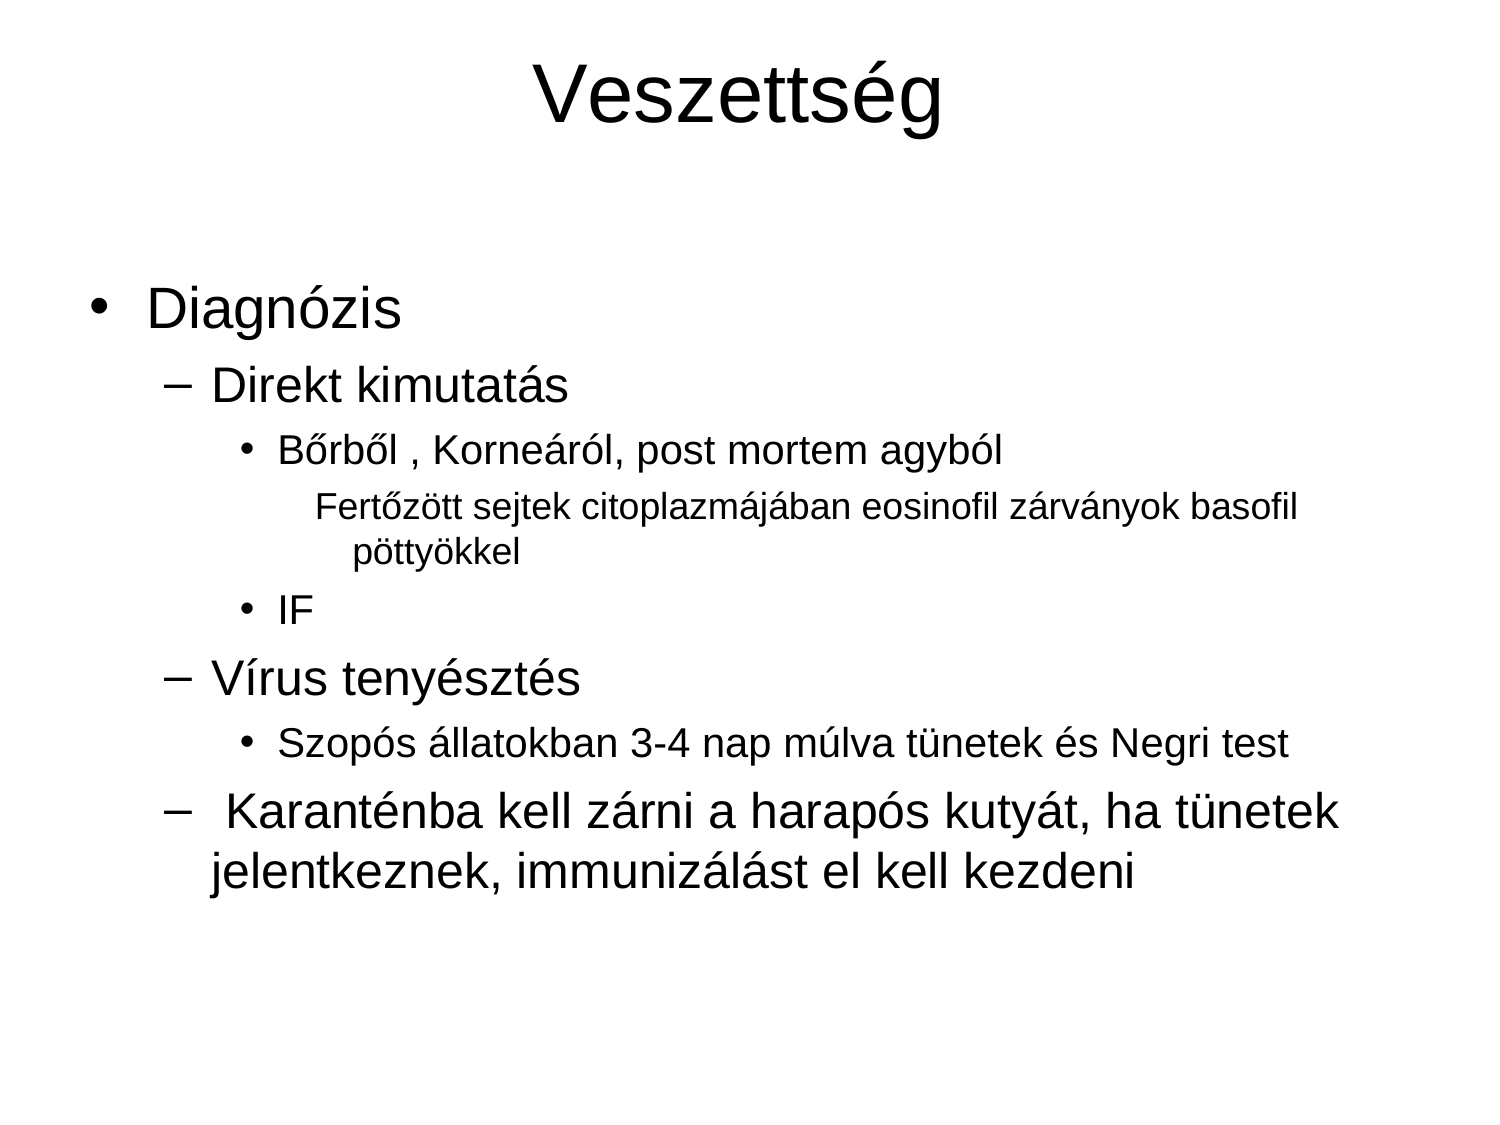

# Veszettség
Diagnózis
Direkt kimutatás
Bőrből , Korneáról, post mortem agyból
Fertőzött sejtek citoplazmájában eosinofil zárványok basofil pöttyökkel
IF
Vírus tenyésztés
Szopós állatokban 3-4 nap múlva tünetek és Negri test
 Karanténba kell zárni a harapós kutyát, ha tünetek jelentkeznek, immunizálást el kell kezdeni